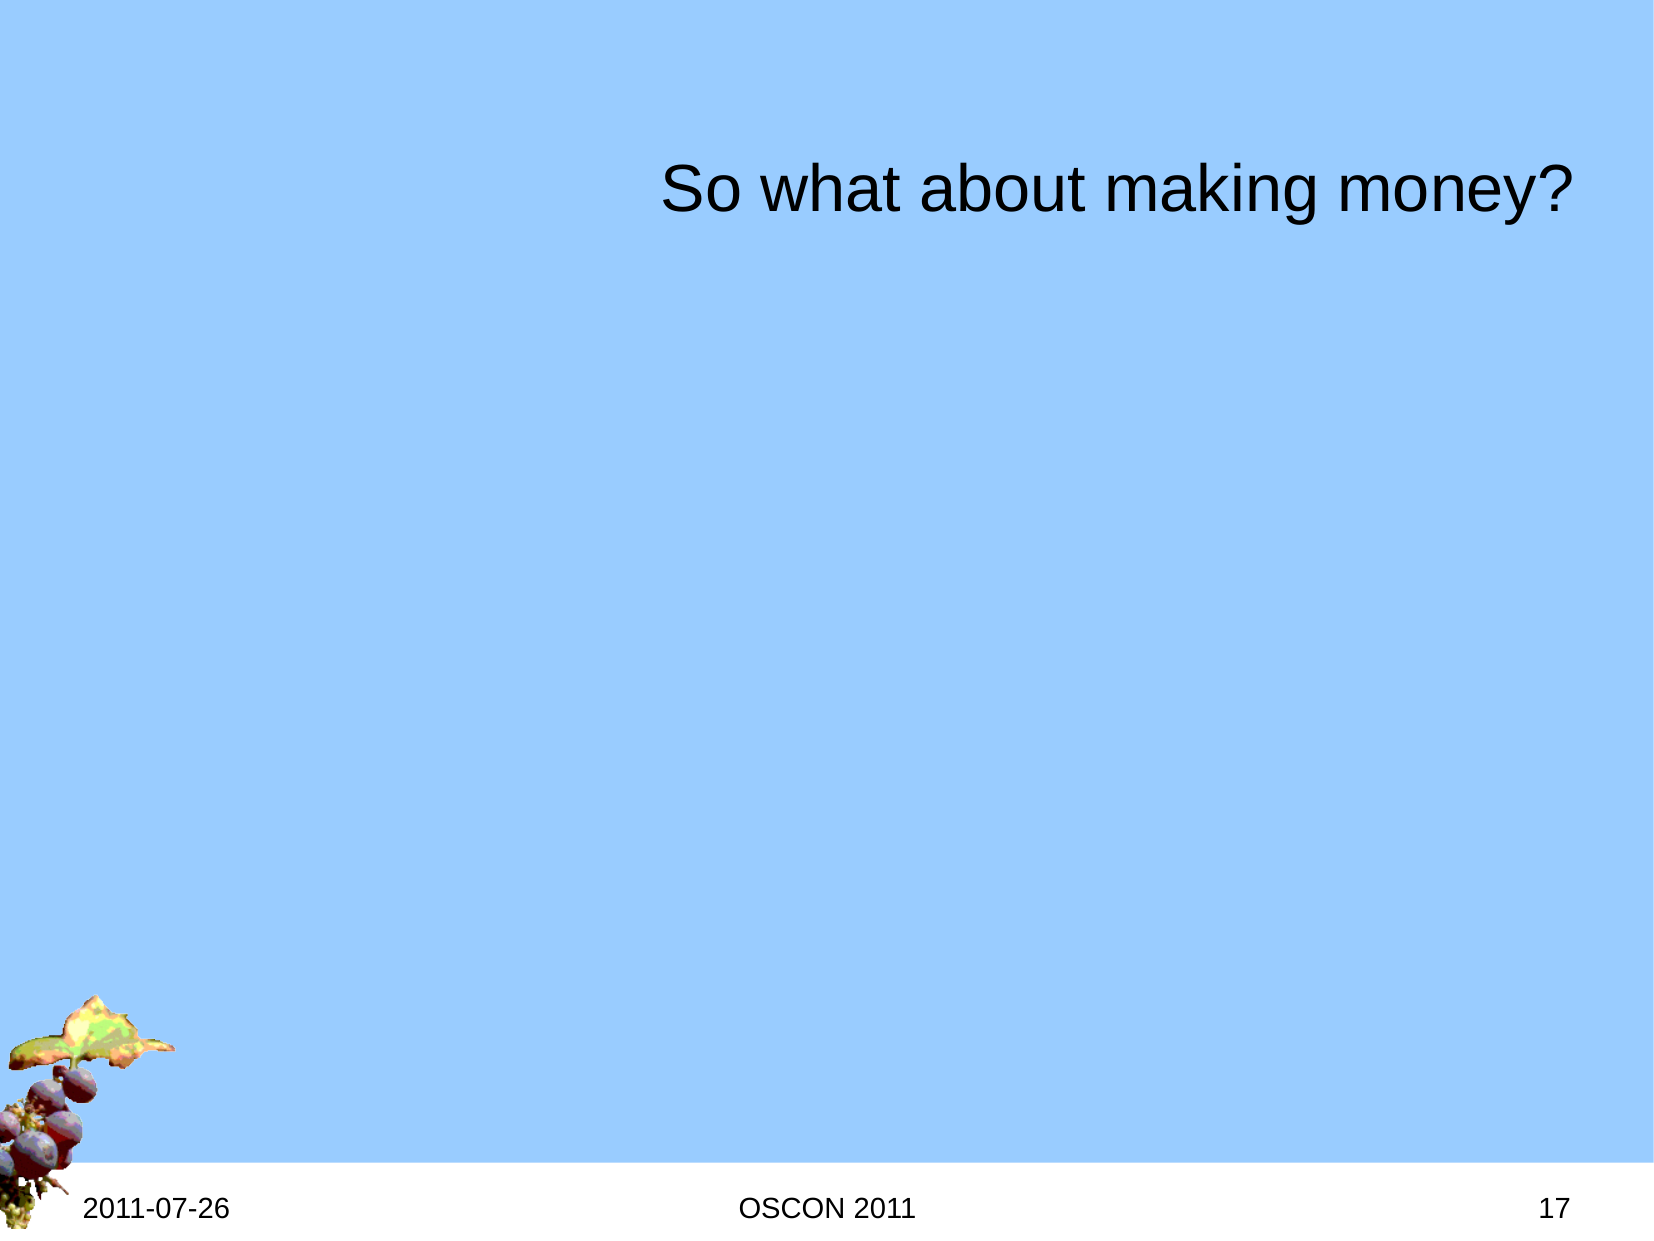

# So what about making money?
2011-07-26
OSCON 2011
17